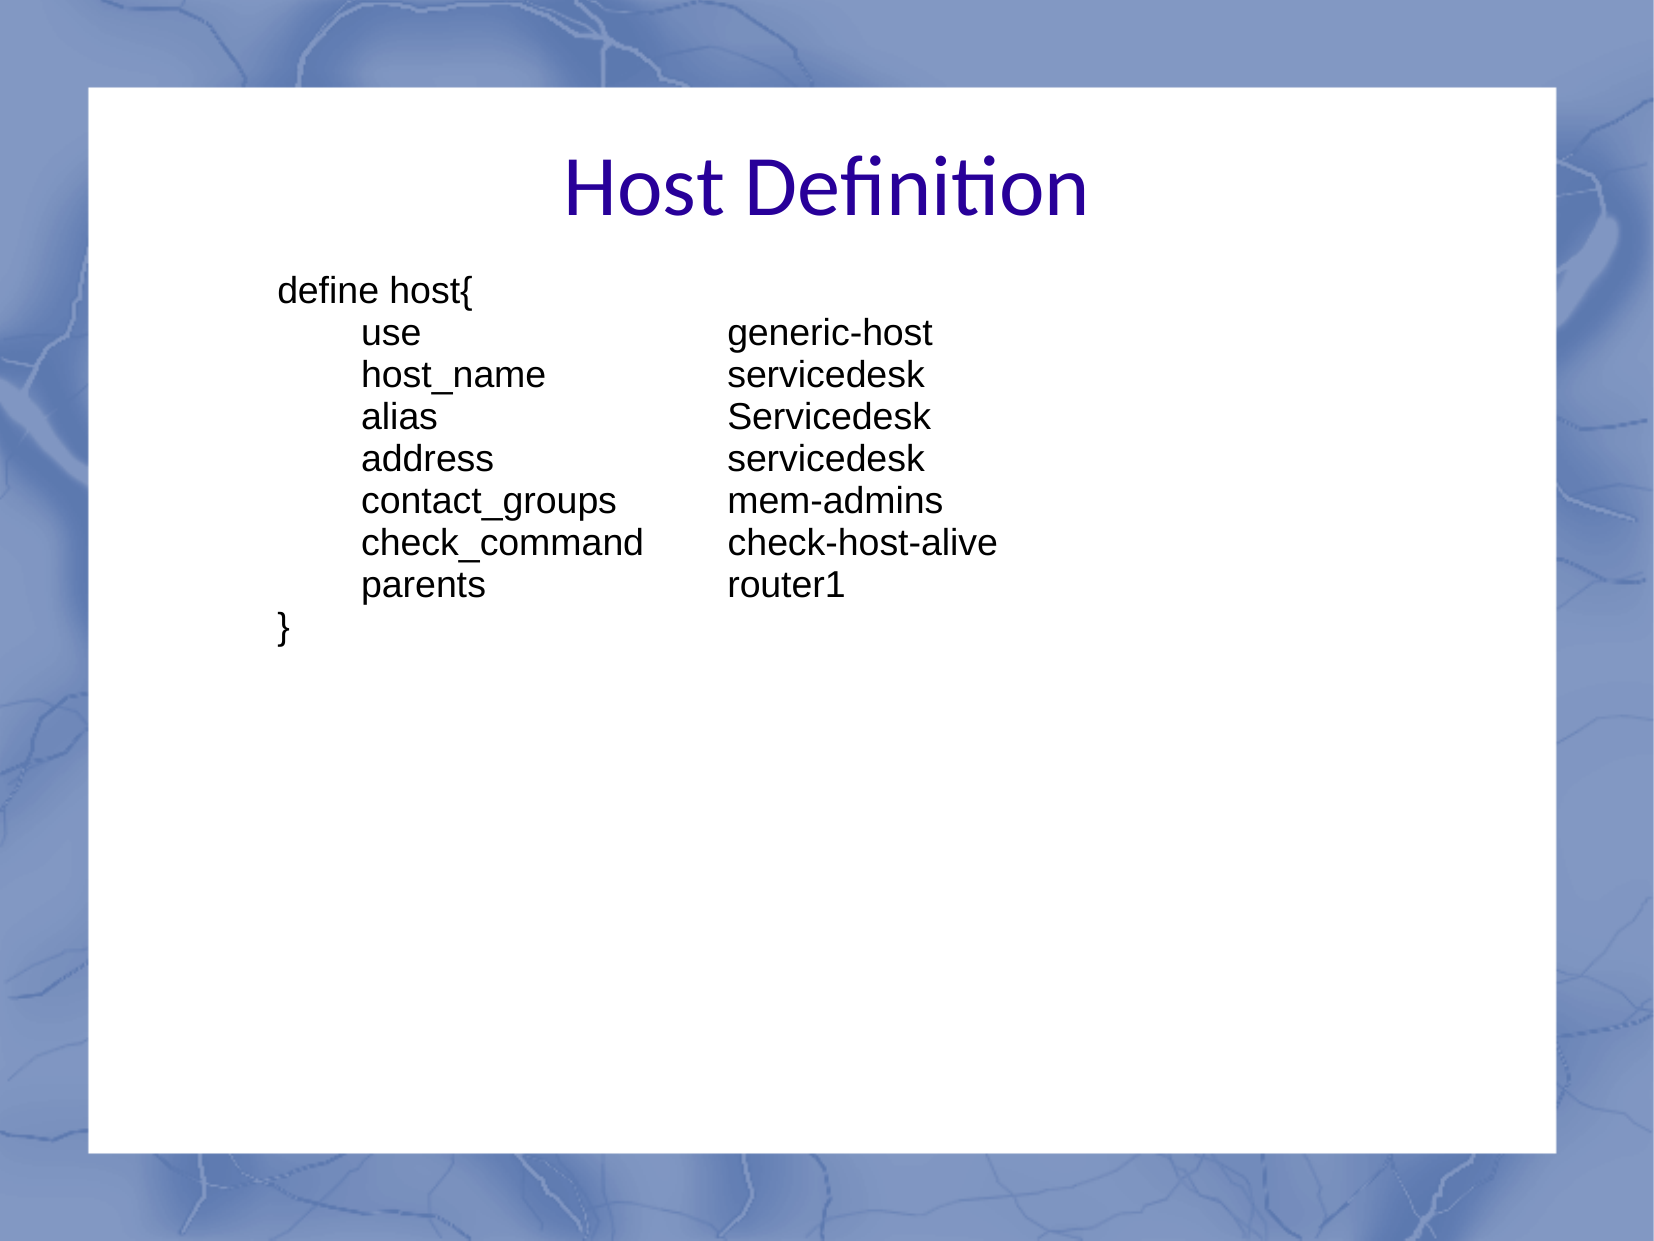

# Host Definition
define host{
 use 		generic-host
 host_name 		servicedesk
 alias 		Servicedesk
 address 	servicedesk
 contact_groups 	mem-admins
 check_command check-host-alive
 parents 		router1
}